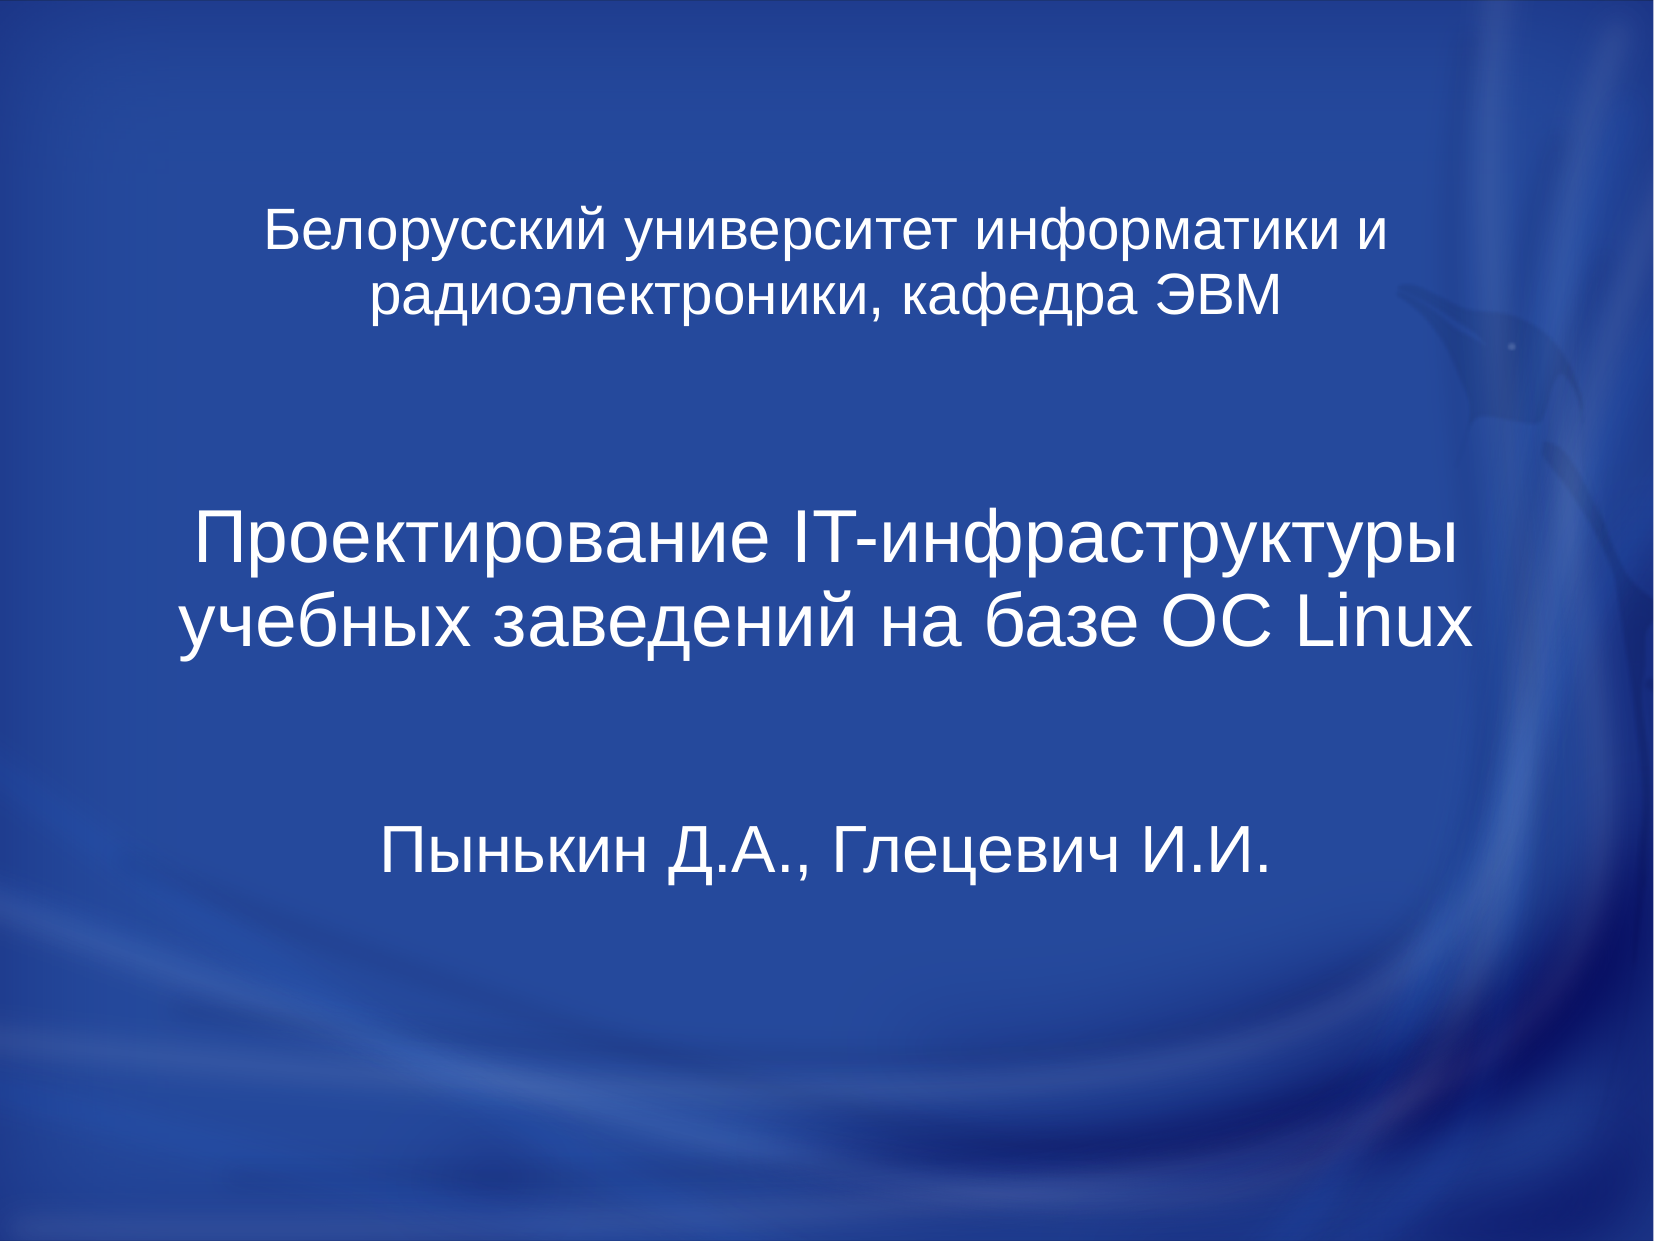

# Белорусский университет информатики и радиоэлектроники, кафедра ЭВМ
Проектирование IT-инфраструктуры учебных заведений на базе ОС Linux
Пынькин Д.А., Глецевич И.И.